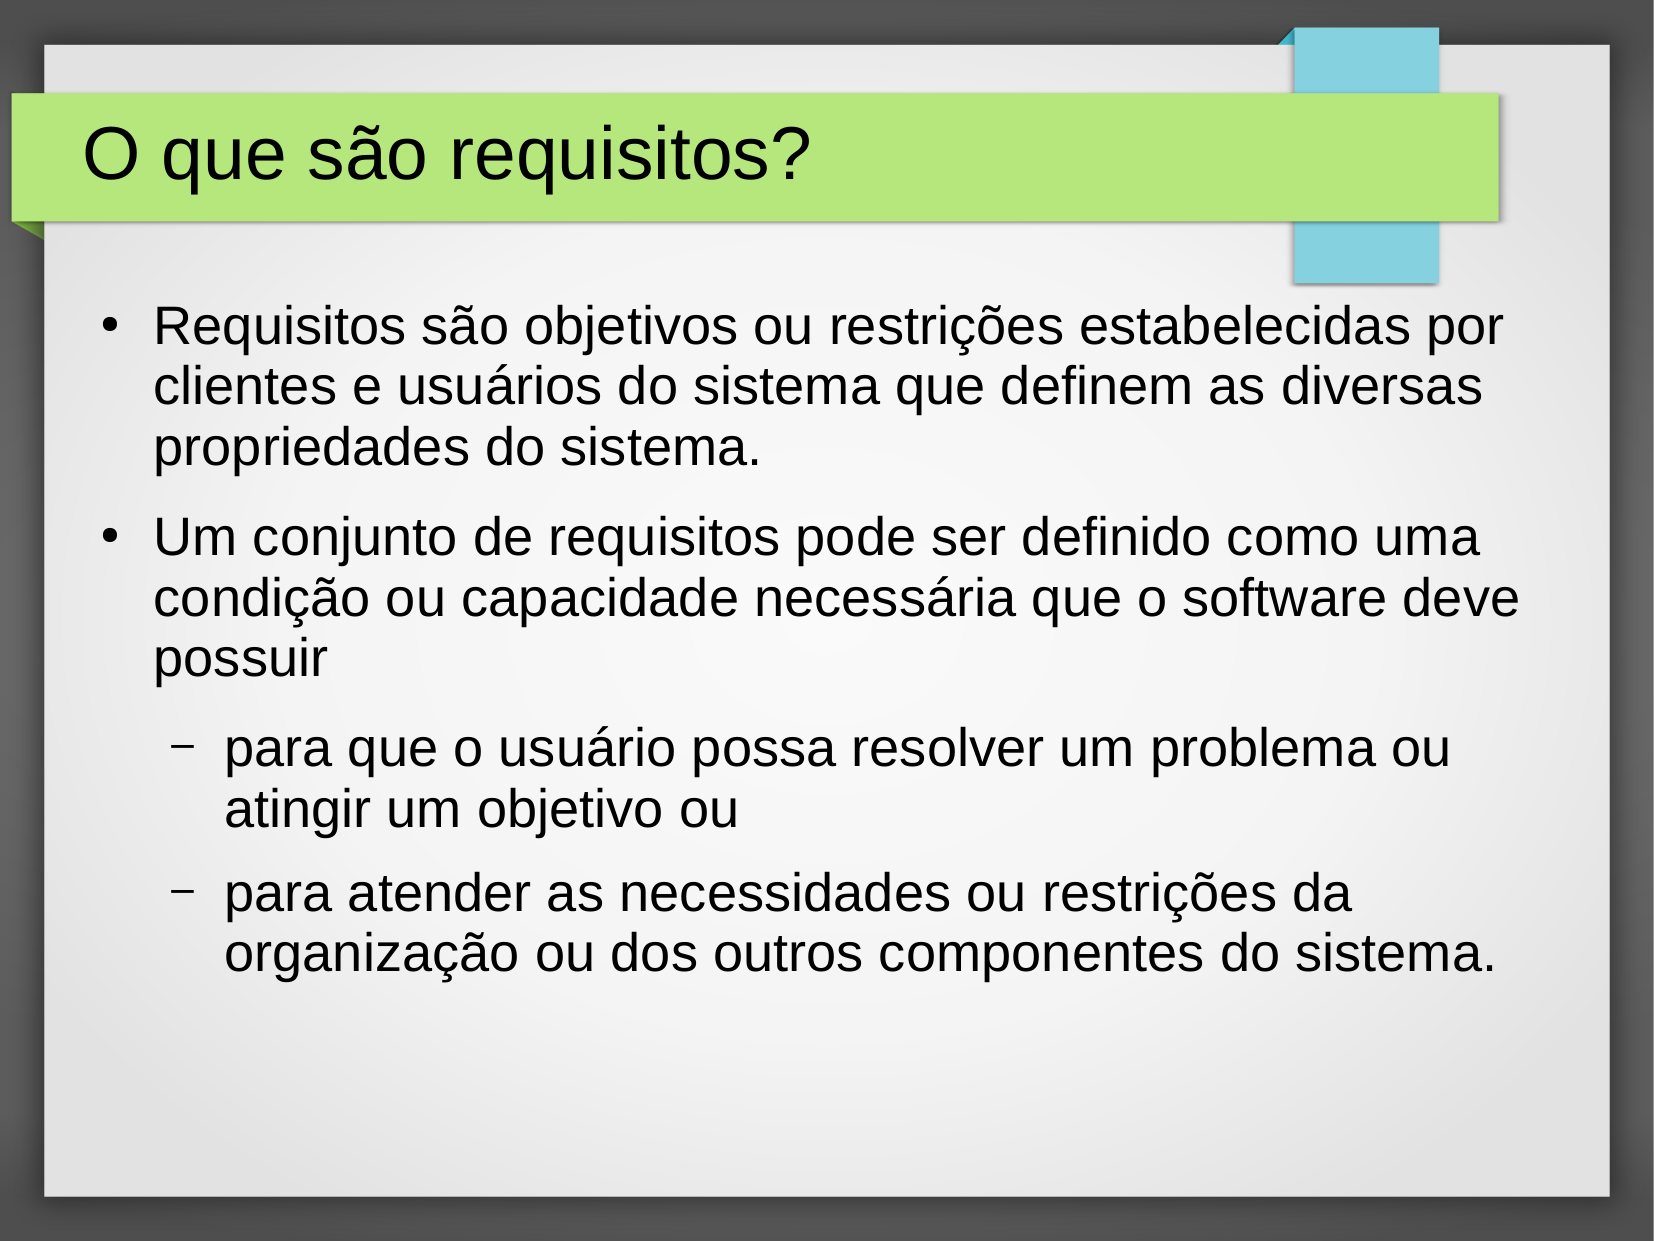

# O que são requisitos?
Requisitos são objetivos ou restrições estabelecidas por clientes e usuários do sistema que definem as diversas propriedades do sistema.
Um conjunto de requisitos pode ser definido como uma condição ou capacidade necessária que o software deve possuir
para que o usuário possa resolver um problema ou atingir um objetivo ou
para atender as necessidades ou restrições da organização ou dos outros componentes do sistema.